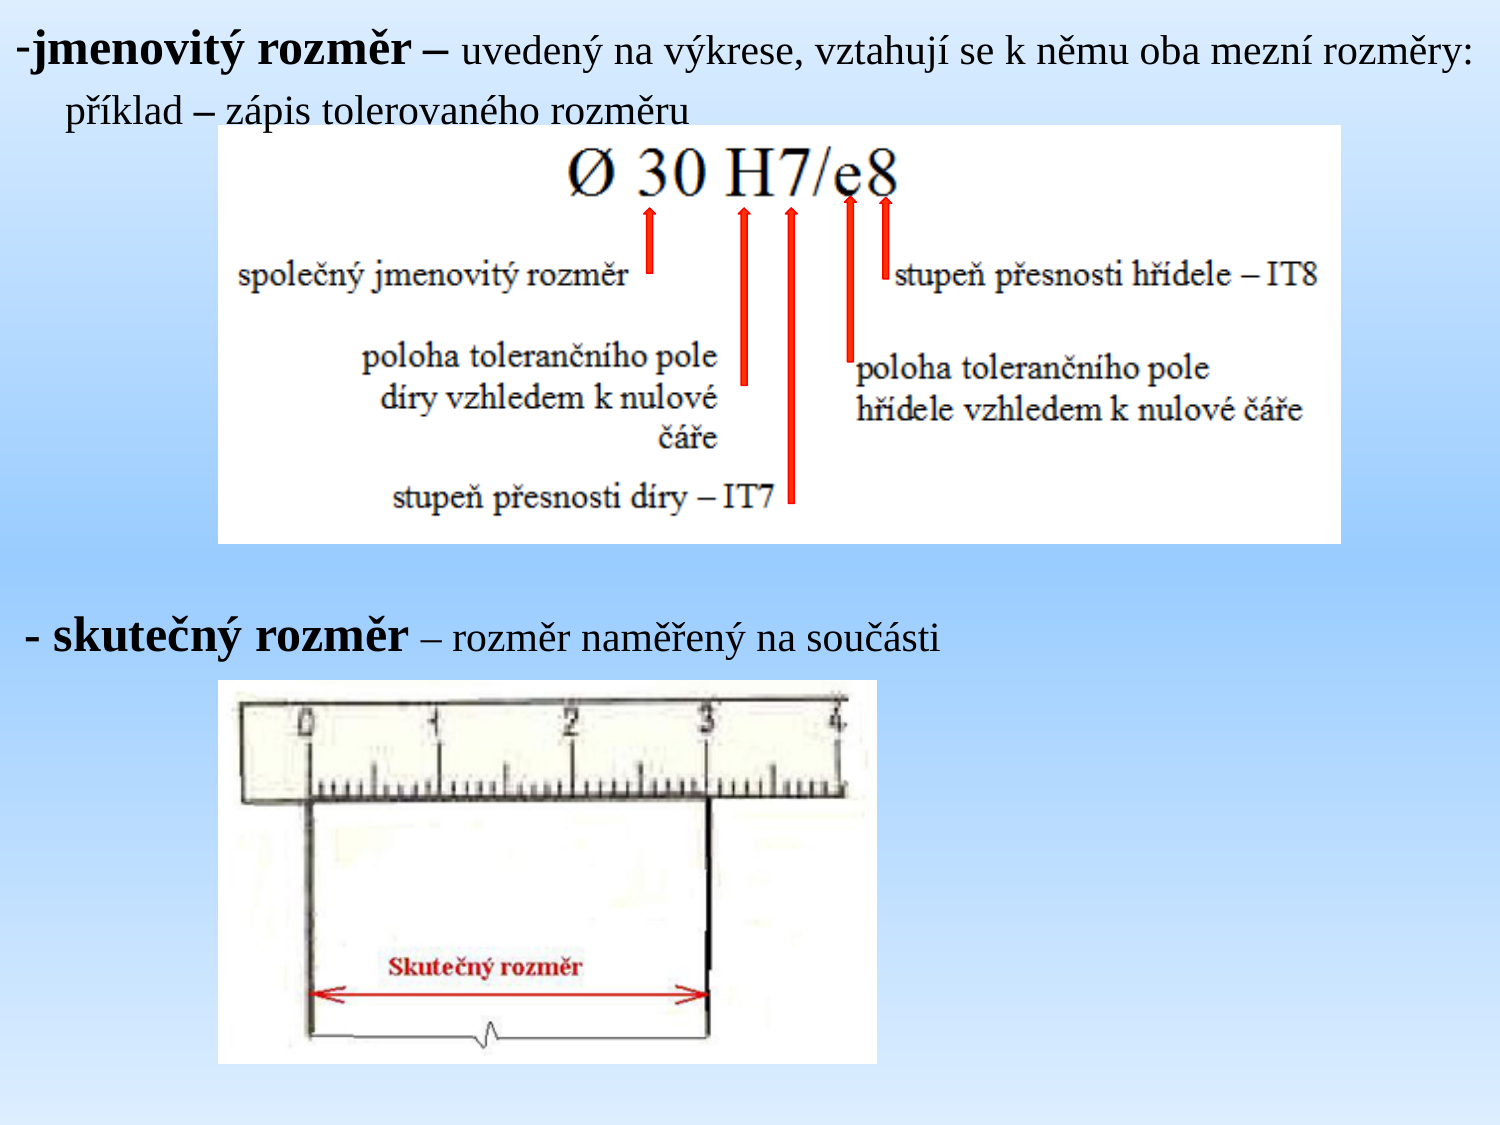

jmenovitý rozměr – uvedený na výkrese, vztahují se k němu oba mezní rozměry:
 příklad – zápis tolerovaného rozměru
 - skutečný rozměr – rozměr naměřený na součásti